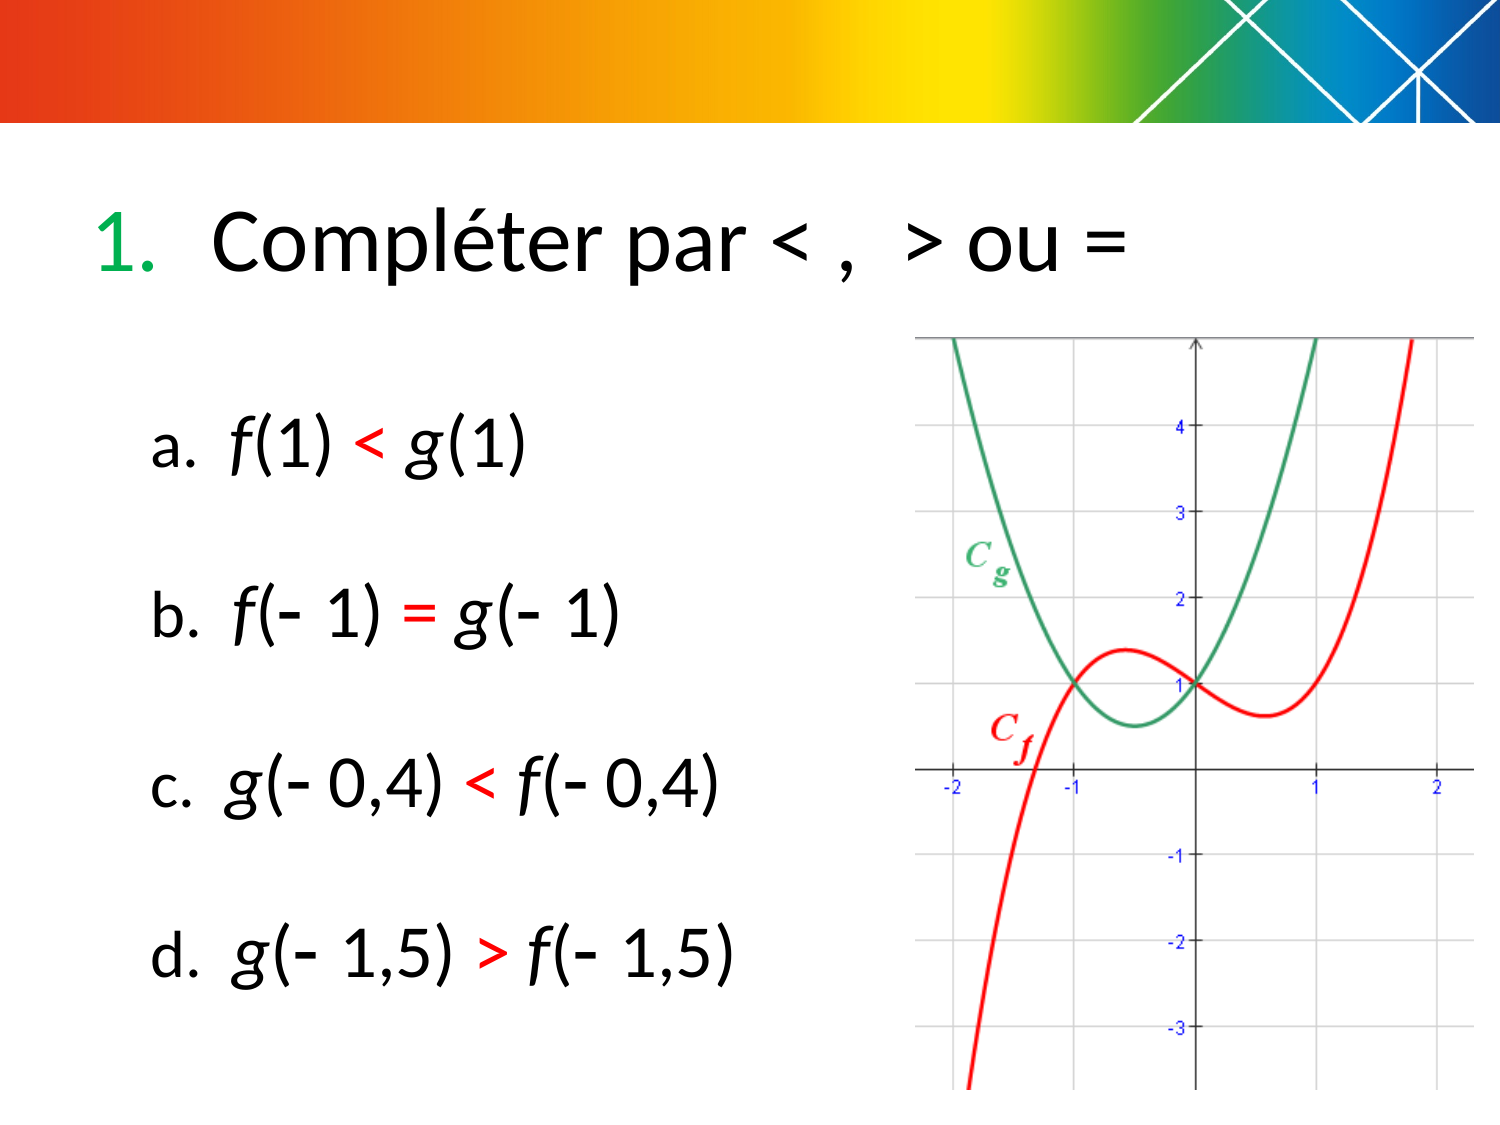

# Compléter par < , > ou =
a. f(1) < g(1)
b. f( 1) = g( 1)
c. g( 0,4) < f( 0,4)
d. g( 1,5) > f( 1,5)